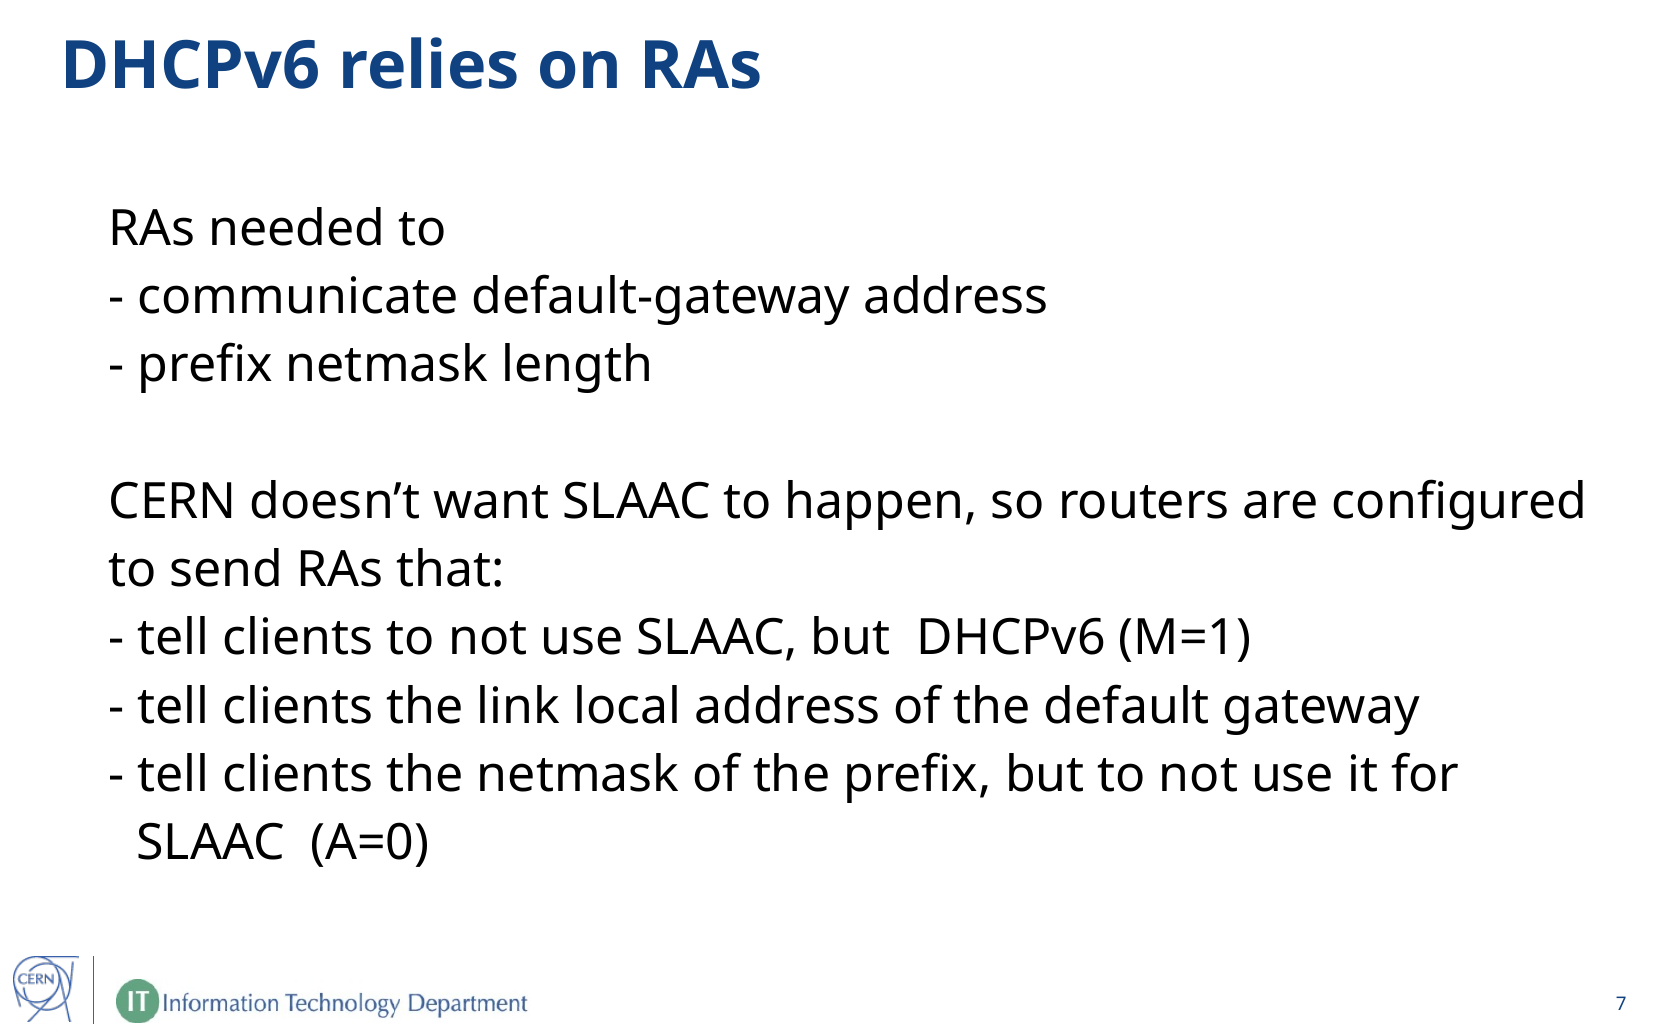

# DHCPv6 relies on RAs
RAs needed to
- communicate default-gateway address
- prefix netmask length
CERN doesn’t want SLAAC to happen, so routers are configured to send RAs that:
- tell clients to not use SLAAC, but DHCPv6 (M=1)
- tell clients the link local address of the default gateway
- tell clients the netmask of the prefix, but to not use it for SLAAC (A=0)